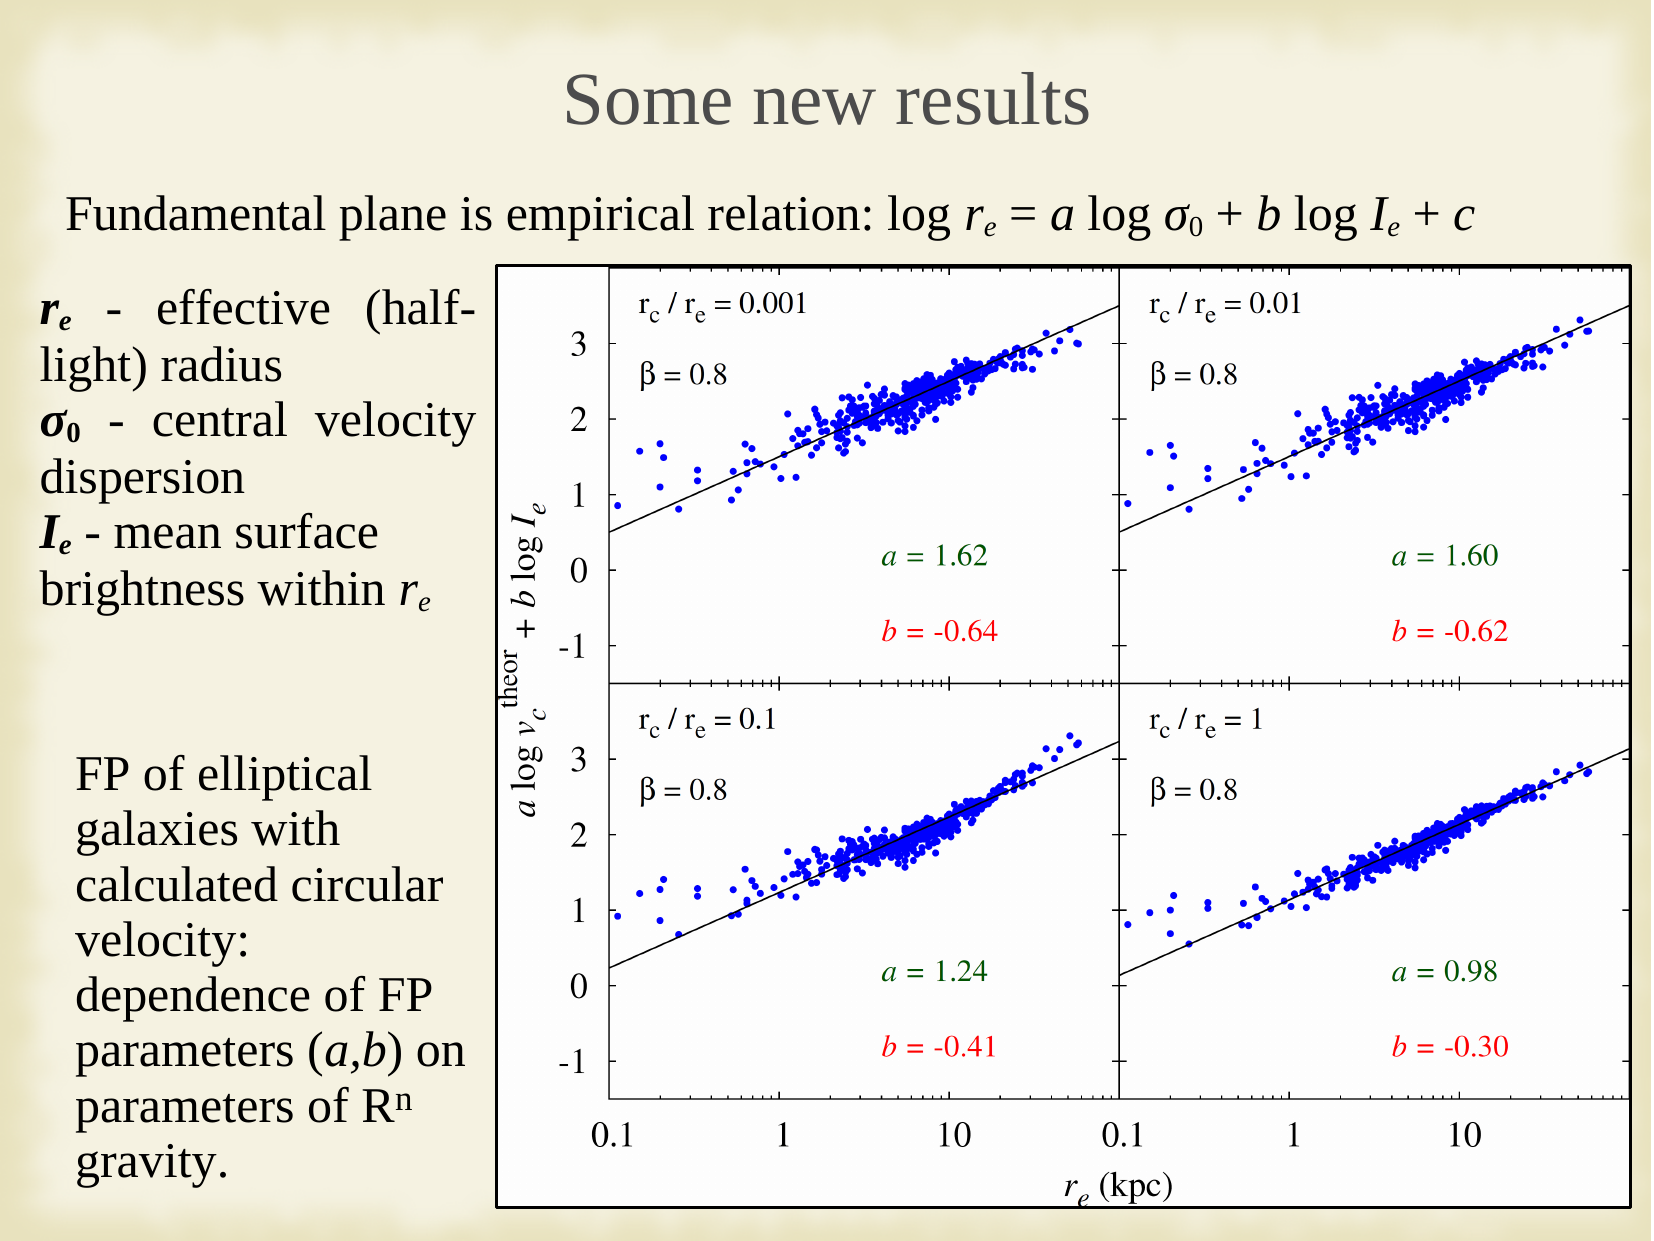

# Some new results
Fundamental plane is empirical relation: log re = a log σ0 + b log Ie + c
re - effective (half-light) radius
σ0 - central velocity dispersion
Ie - mean surface brightness within re
FP of elliptical galaxies with calculated circular velocity:
dependence of FP parameters (a,b) on parameters of Rn gravity.